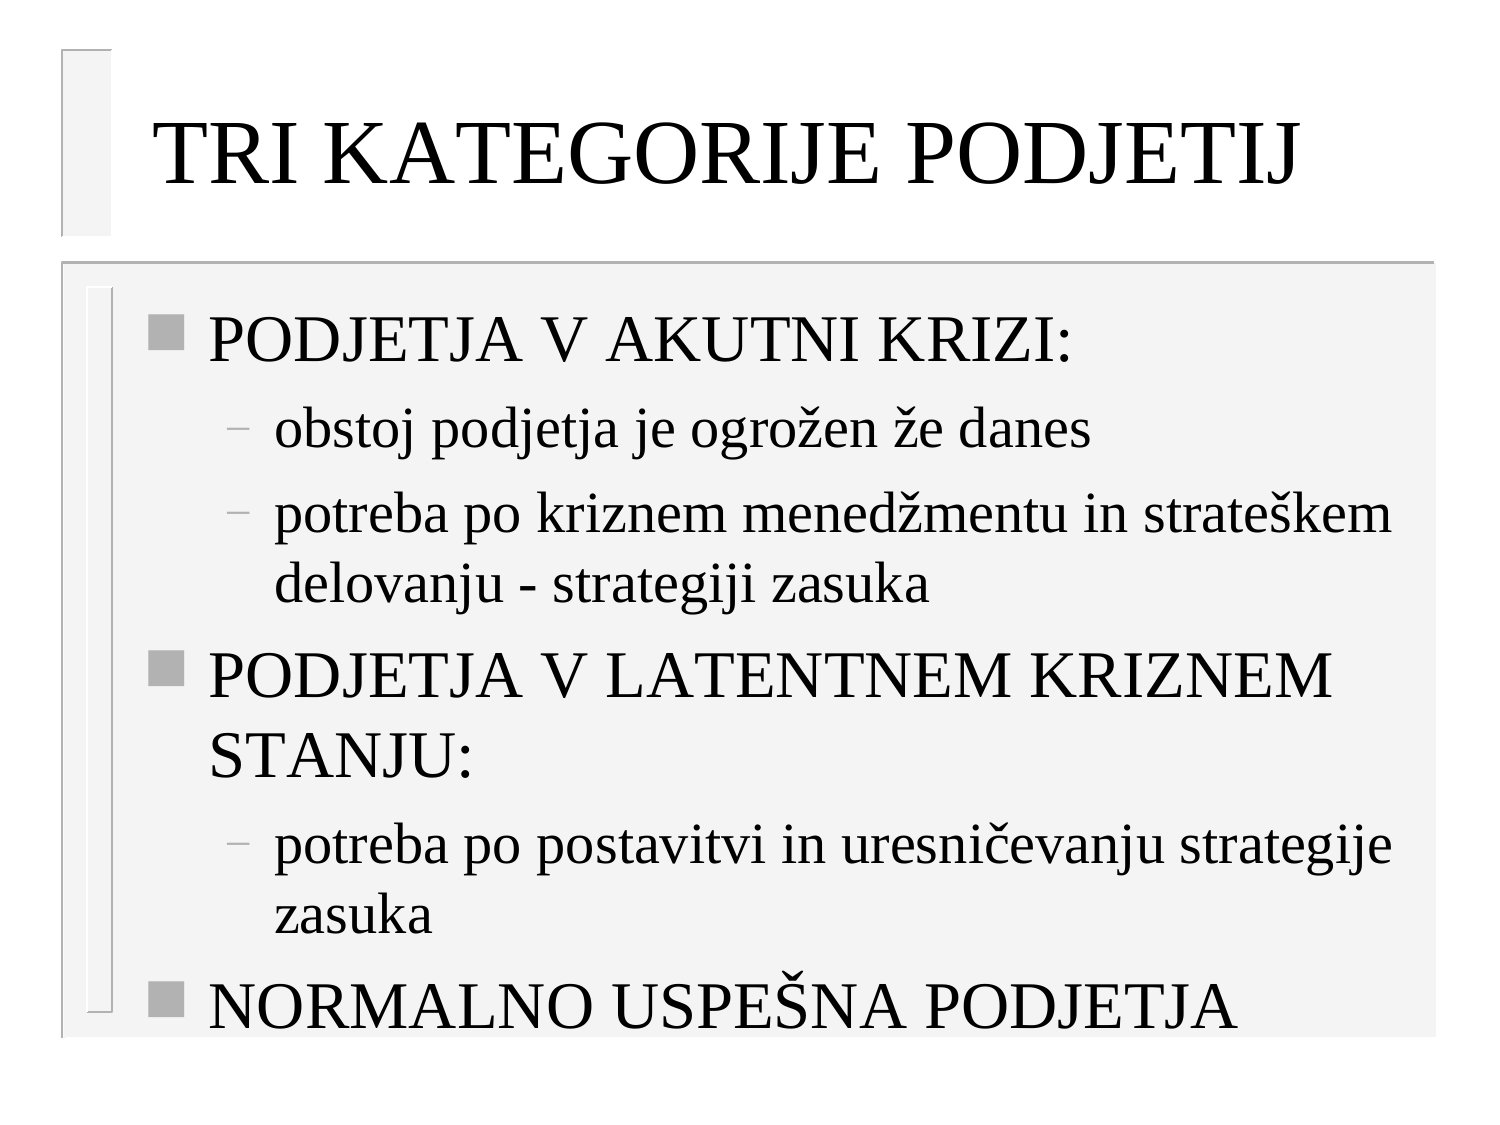

# TRI KATEGORIJE PODJETIJ
PODJETJA V AKUTNI KRIZI:
obstoj podjetja je ogrožen že danes
potreba po kriznem menedžmentu in strateškem delovanju - strategiji zasuka
PODJETJA V LATENTNEM KRIZNEM STANJU:
potreba po postavitvi in uresničevanju strategije zasuka
NORMALNO USPEŠNA PODJETJA